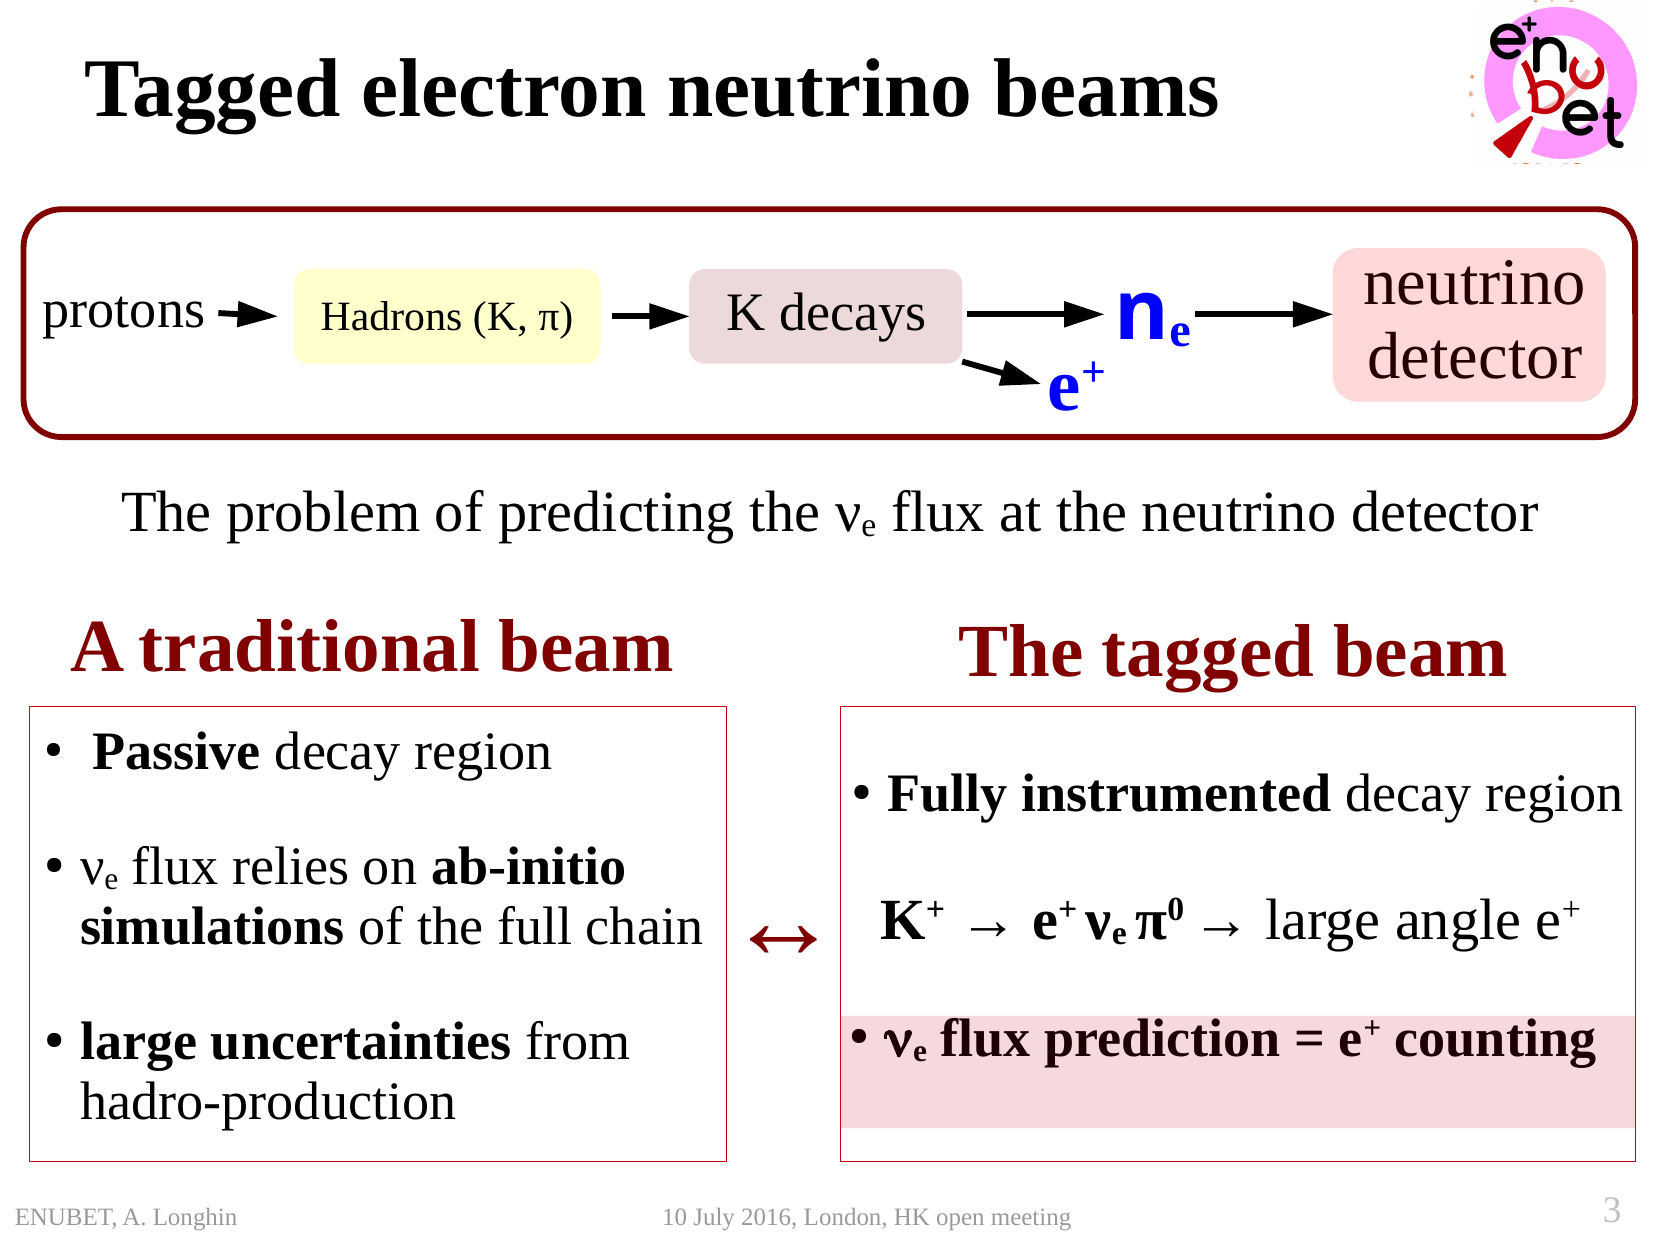

Tagged electron neutrino beams
neutrino
detector
ne
Hadrons (K, π)
protons
K decays
e+
The problem of predicting the νe flux at the neutrino detector
A traditional beam
The tagged beam
 Passive decay region
νe flux relies on ab-initio simulations of the full chain
large uncertainties from hadro-production
Fully instrumented decay region
K+ → e+ νe π0 → large angle e+
ne flux prediction = e+ counting
↔